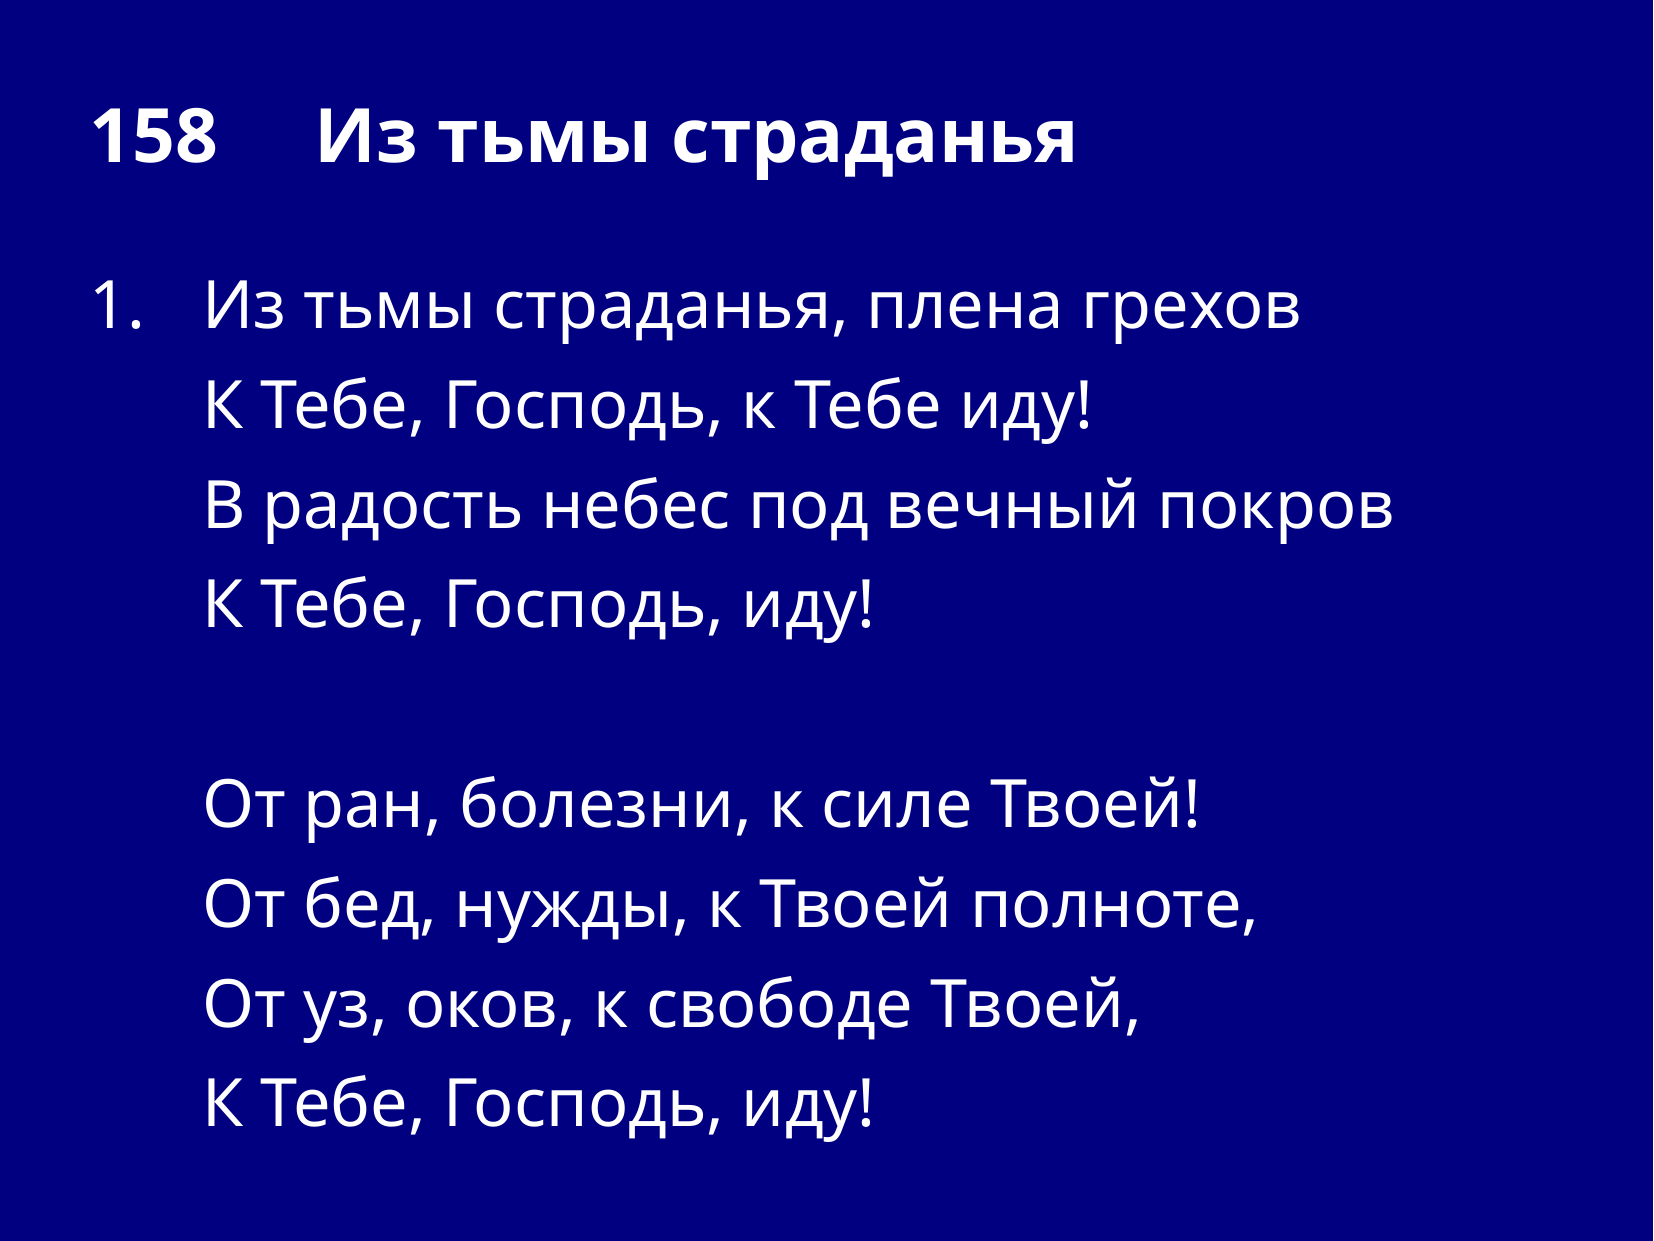

158	Из тьмы страданья
1.	Из тьмы страданья, плена грехов
	К Тебе, Господь, к Тебе иду!
	В радость небес под вечный покров
	К Тебе, Господь, иду!
	От ран, болезни, к силе Твоей!
	От бед, нужды, к Твоей полноте,
	От уз, оков, к свободе Твоей,
	К Тебе, Господь, иду!